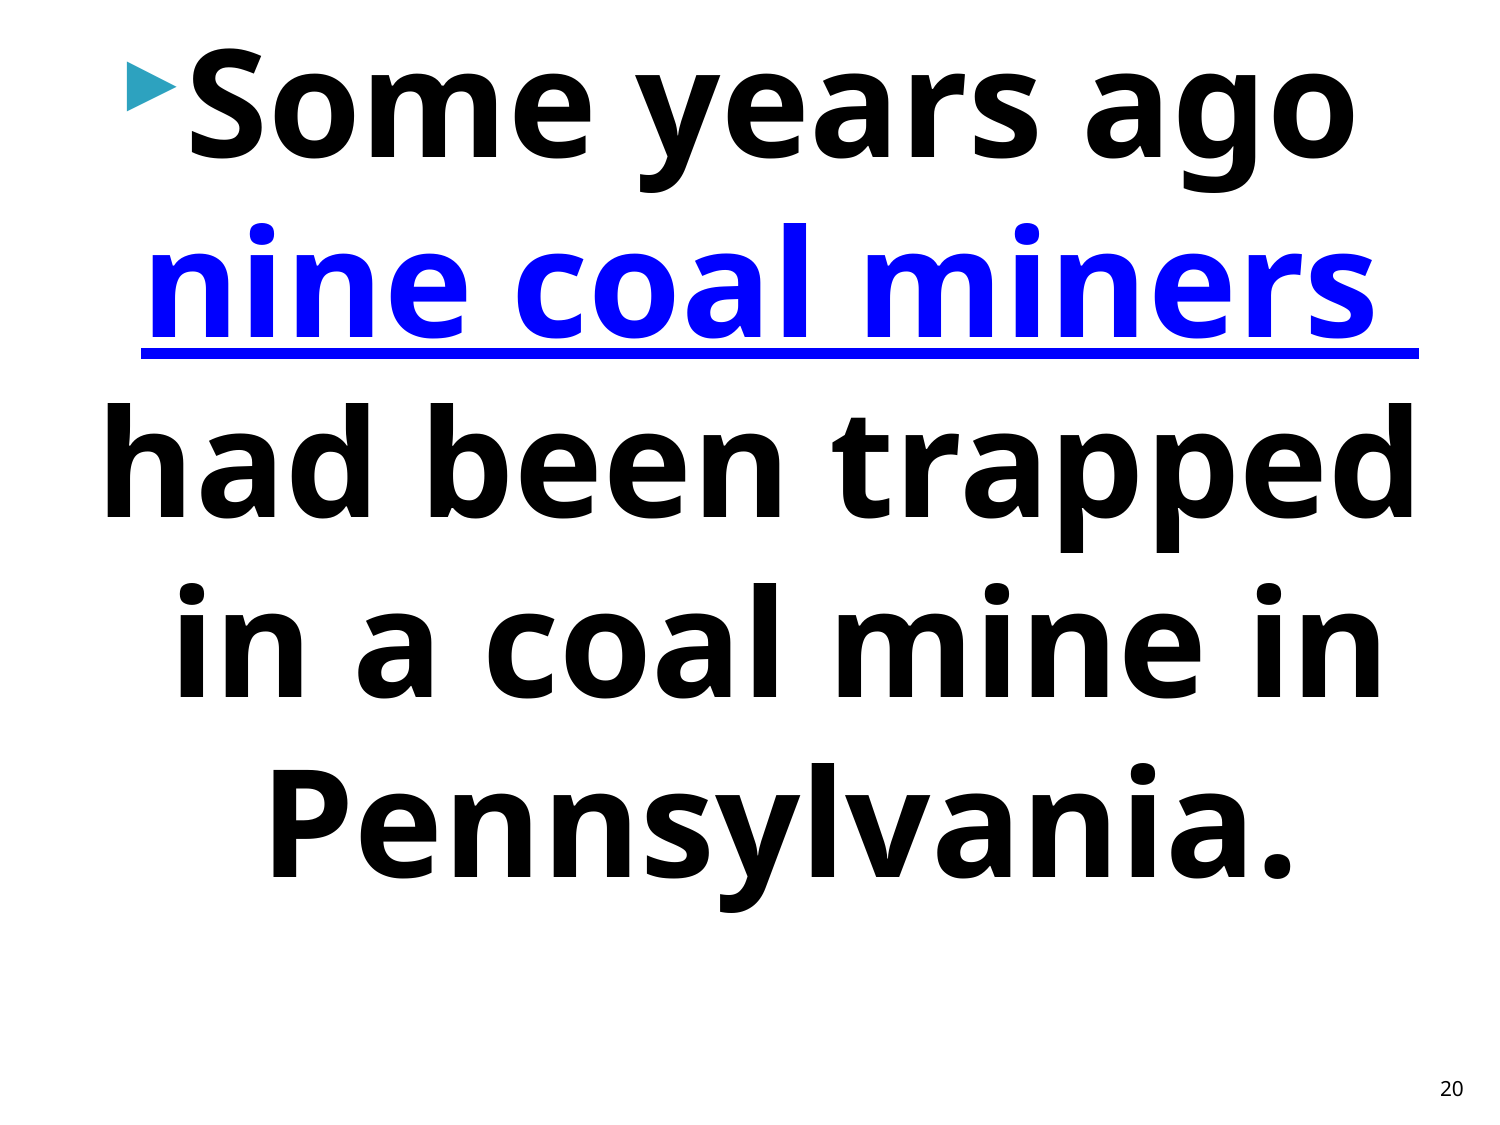

# Some years ago nine coal miners had been trapped in a coal mine in Pennsylvania.